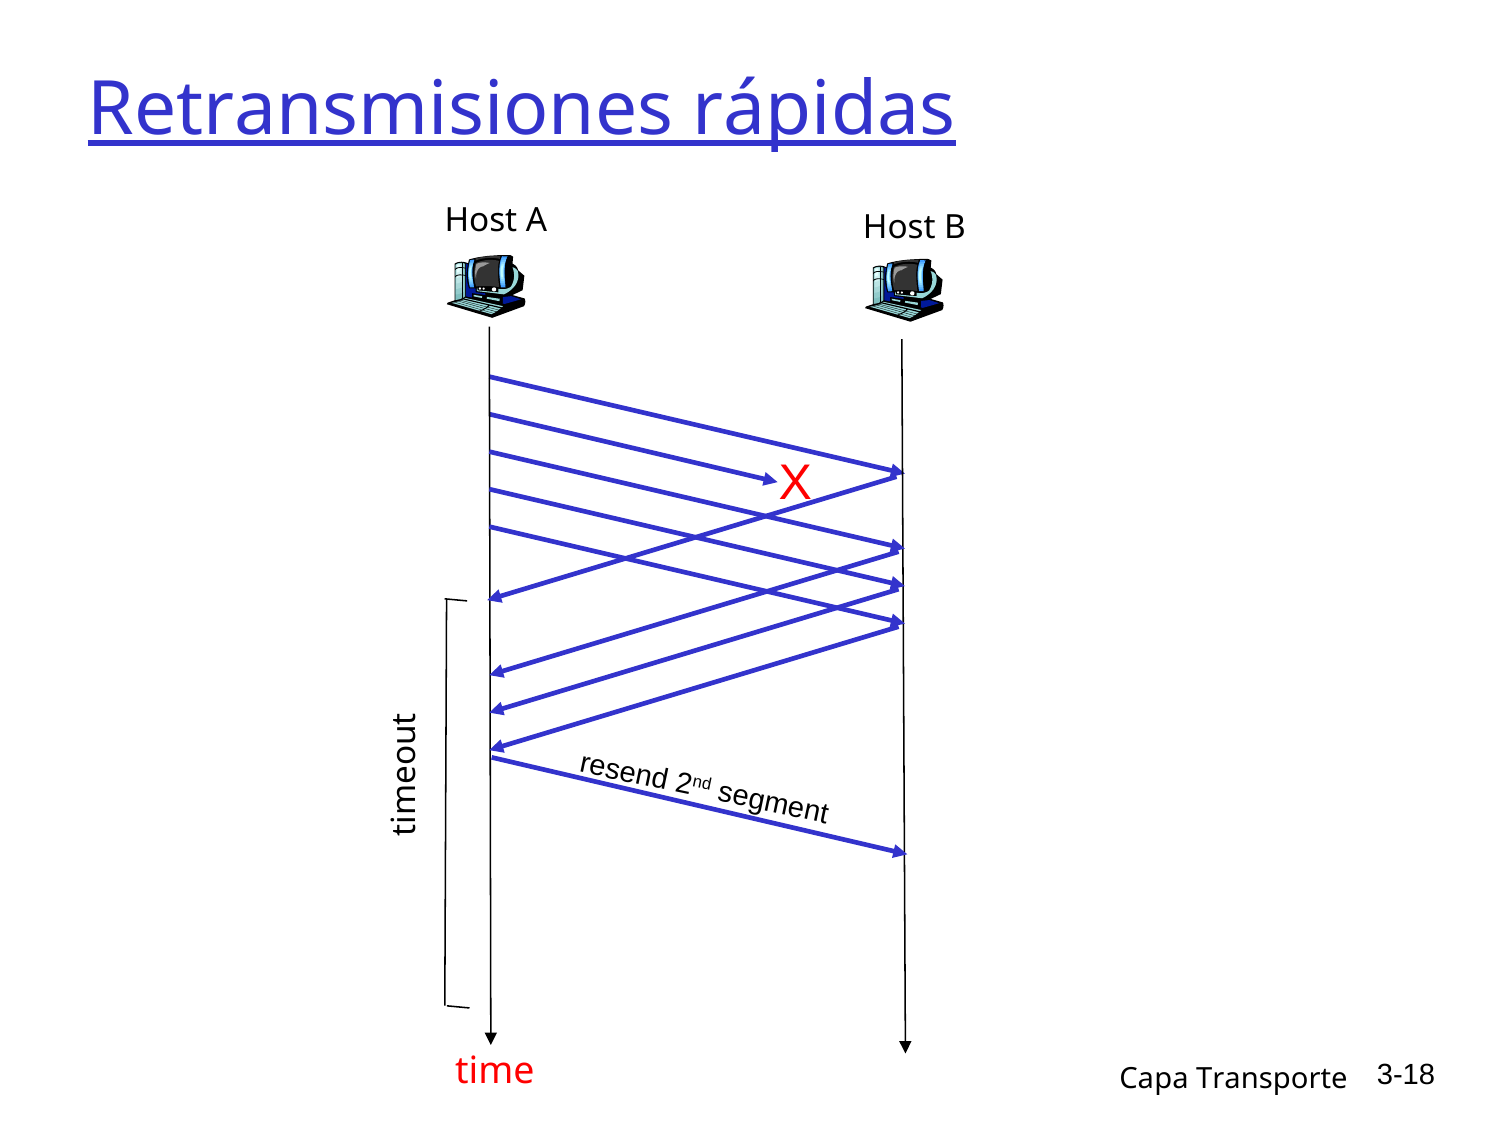

# Retransmisiones rápidas
Host A
Host B
X
timeout
resend 2nd segment
time
18